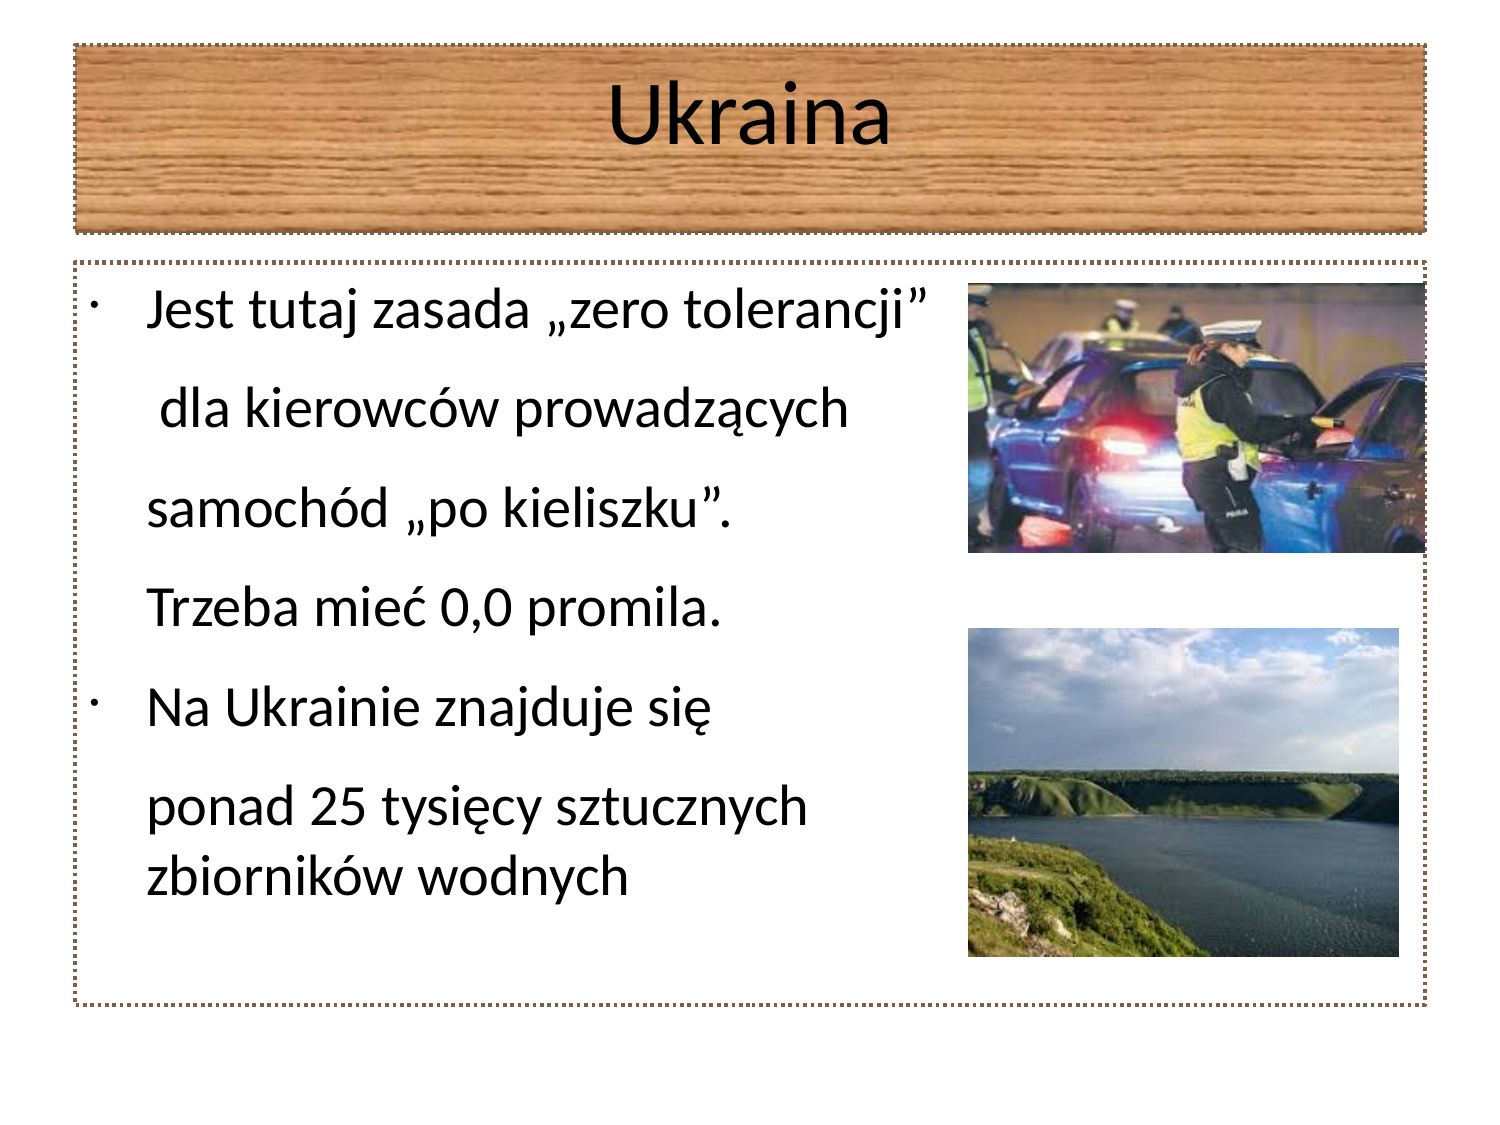

# Ukraina
Jest tutaj zasada „zero tolerancji”
 dla kierowców prowadzących
samochód „po kieliszku”.
Trzeba mieć 0,0 promila.
Na Ukrainie znajduje się
ponad 25 tysięcy sztucznych zbiorników wodnych